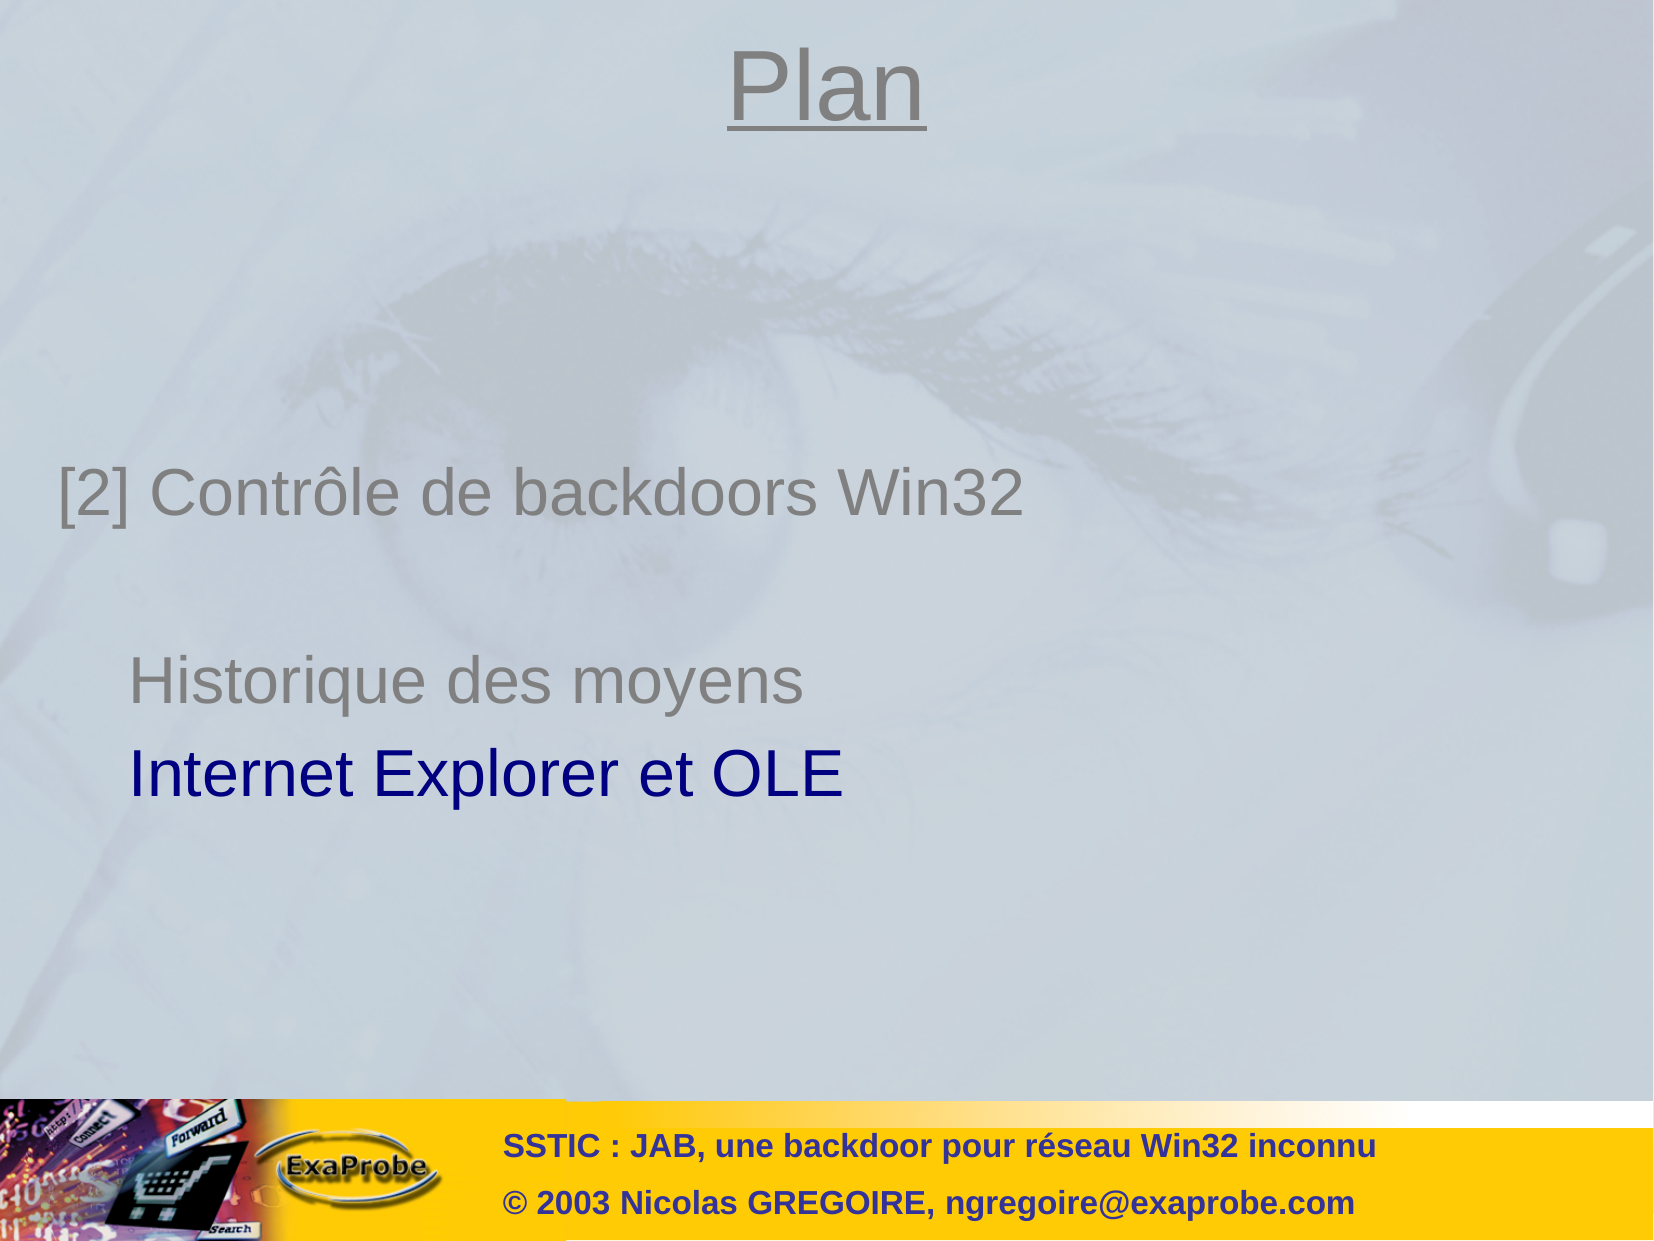

# Plan
 [2] Contrôle de backdoors Win32
 Historique des moyens
 Internet Explorer et OLE